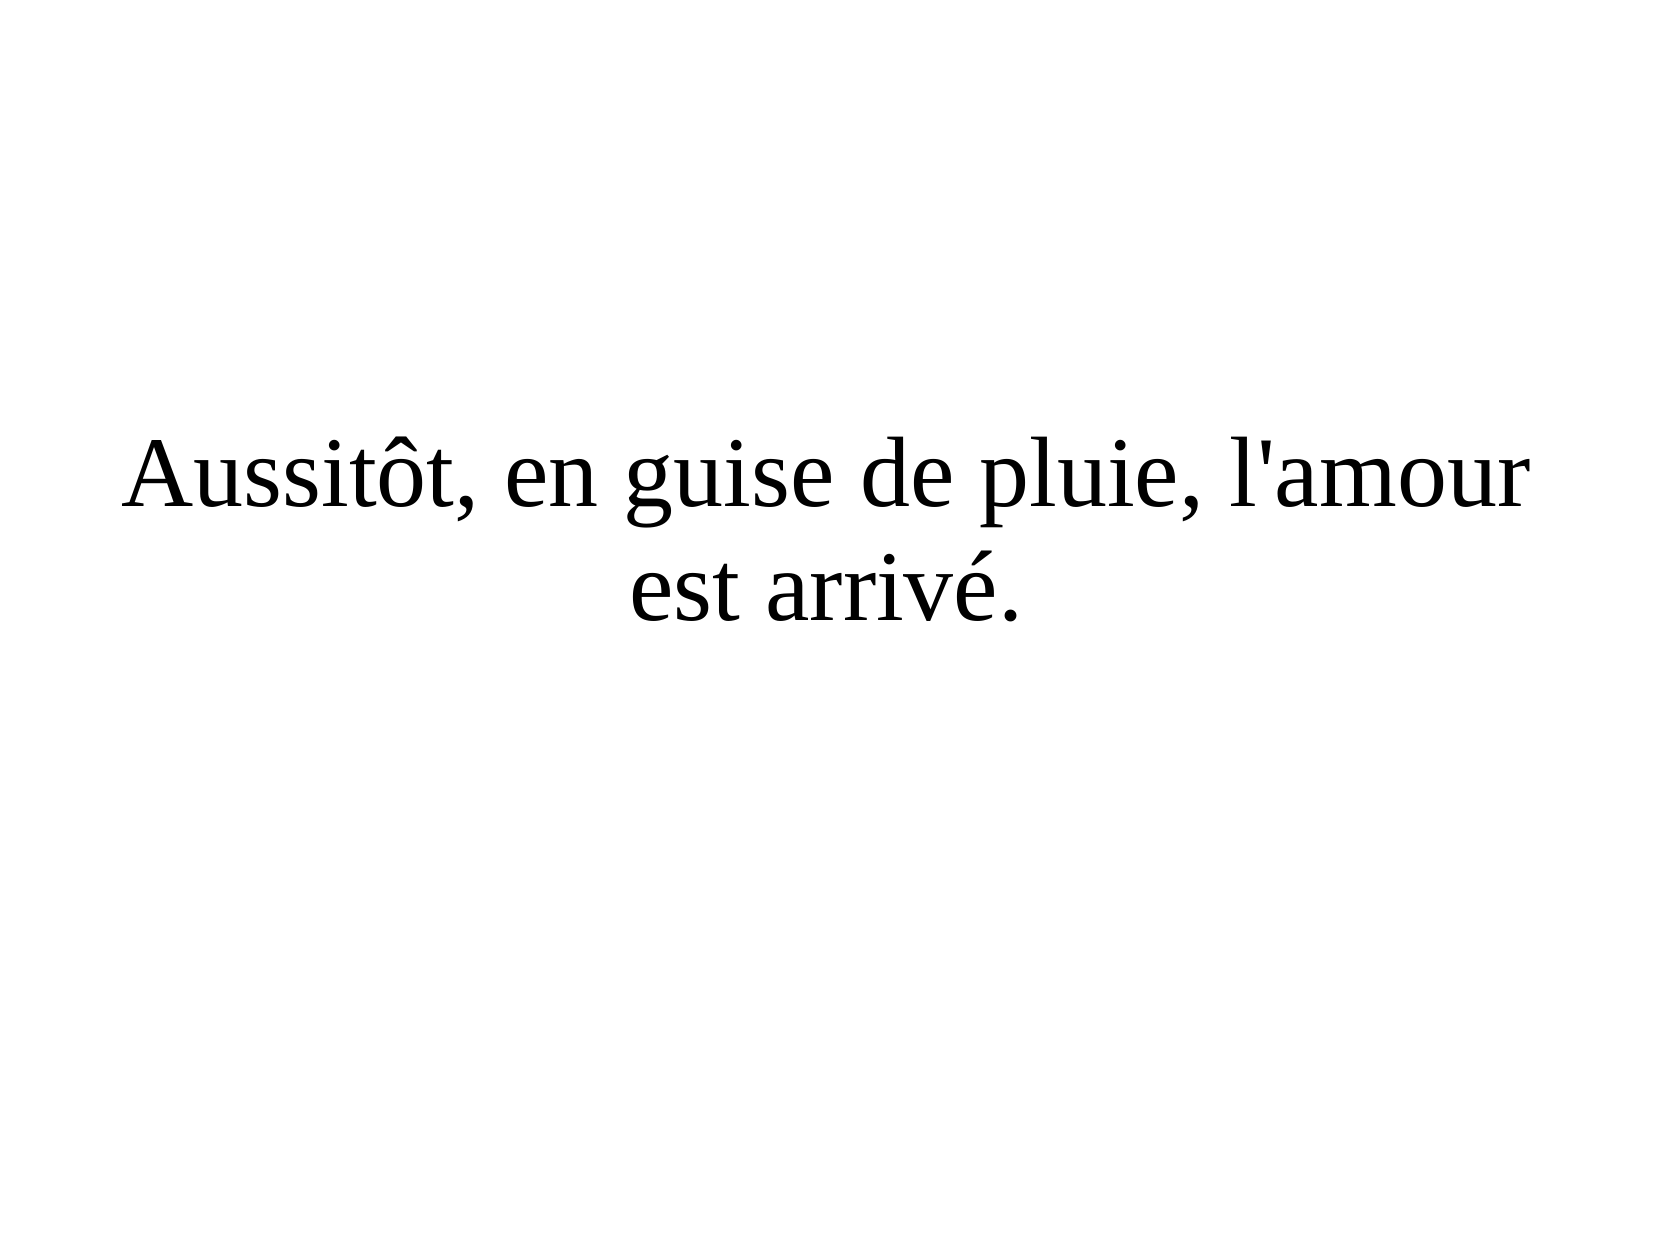

Aussitôt, en guise de pluie, l'amour est arrivé.